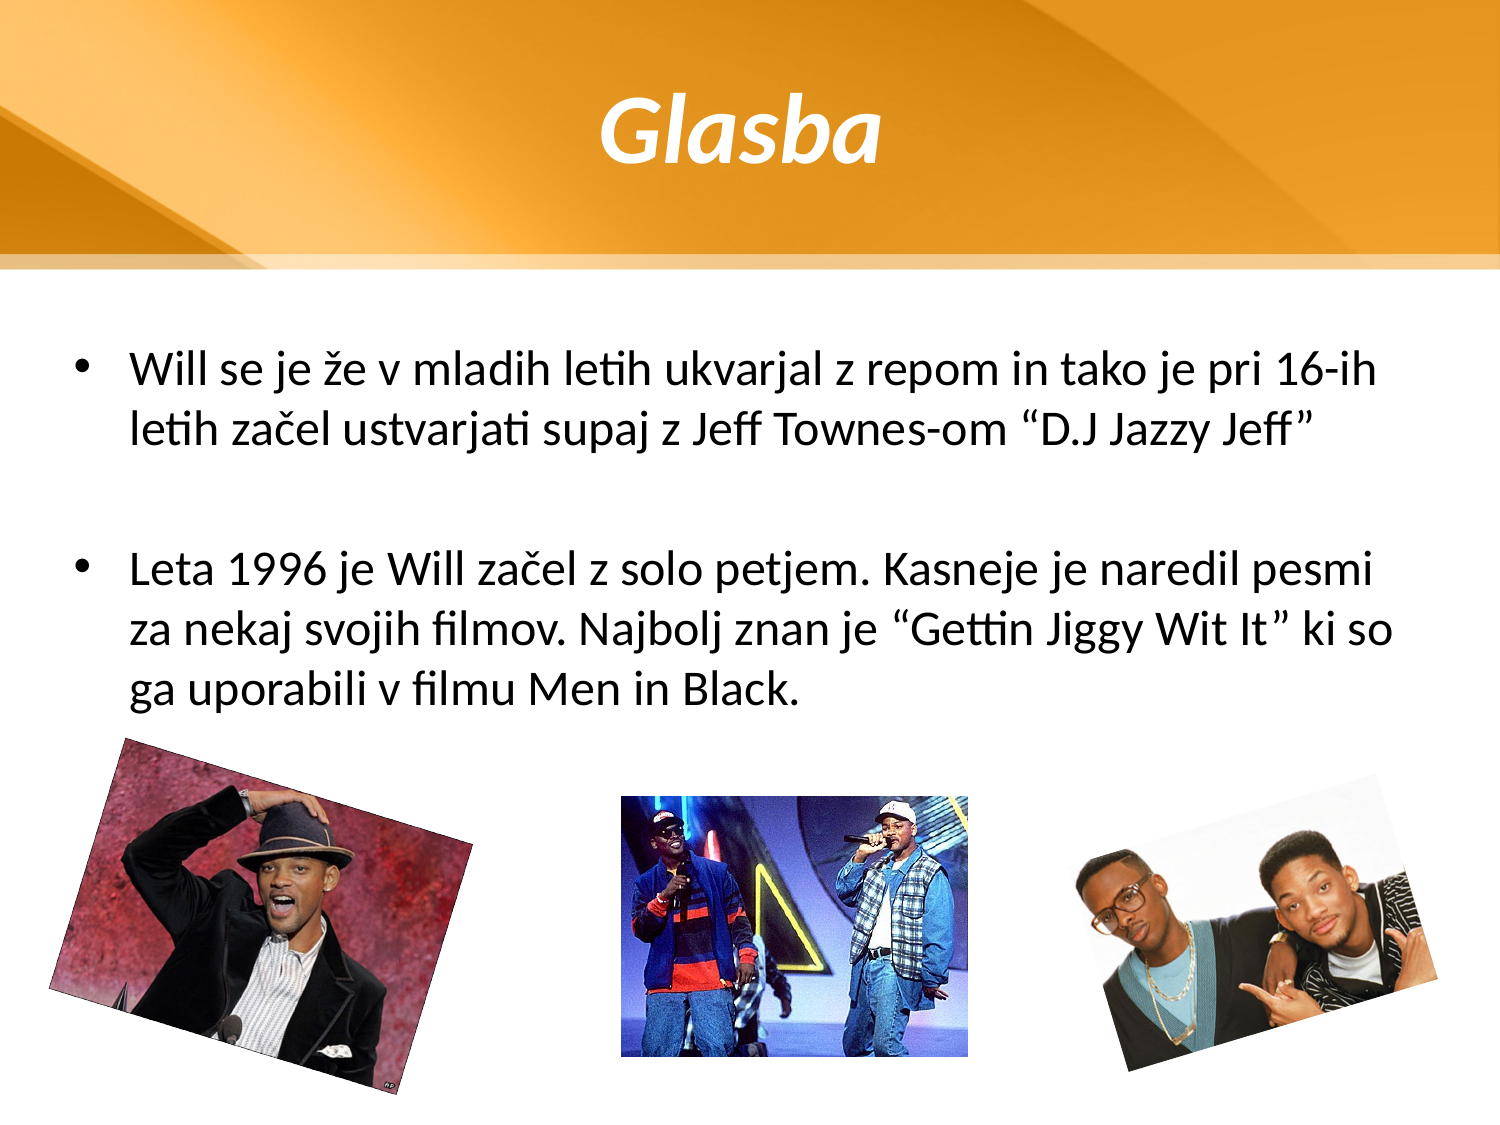

# Glasba
Will se je že v mladih letih ukvarjal z repom in tako je pri 16-ih letih začel ustvarjati supaj z Jeff Townes-om “D.J Jazzy Jeff”
Leta 1996 je Will začel z solo petjem. Kasneje je naredil pesmi za nekaj svojih filmov. Najbolj znan je “Gettin Jiggy Wit It” ki so ga uporabili v filmu Men in Black.